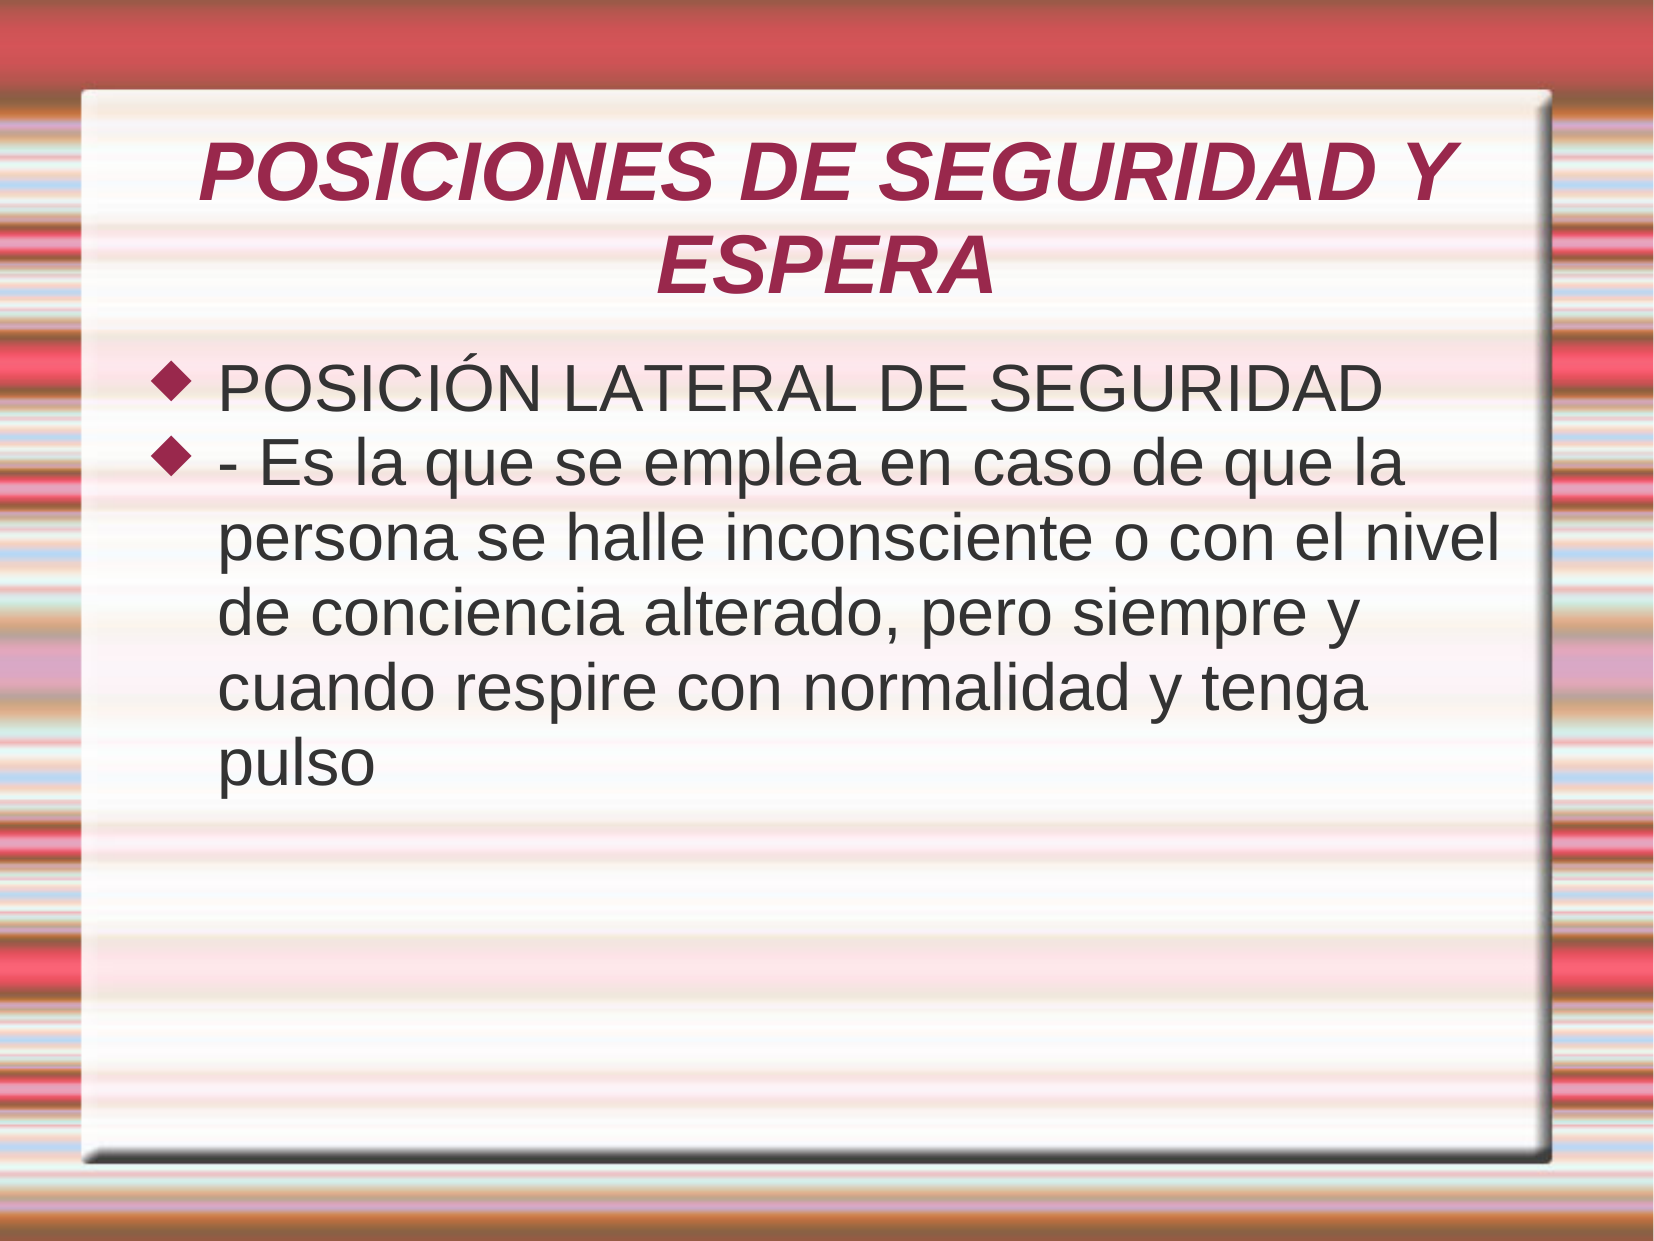

# POSICIONES DE SEGURIDAD Y ESPERA
POSICIÓN LATERAL DE SEGURIDAD
- Es la que se emplea en caso de que la persona se halle inconsciente o con el nivel de conciencia alterado, pero siempre y cuando respire con normalidad y tenga pulso